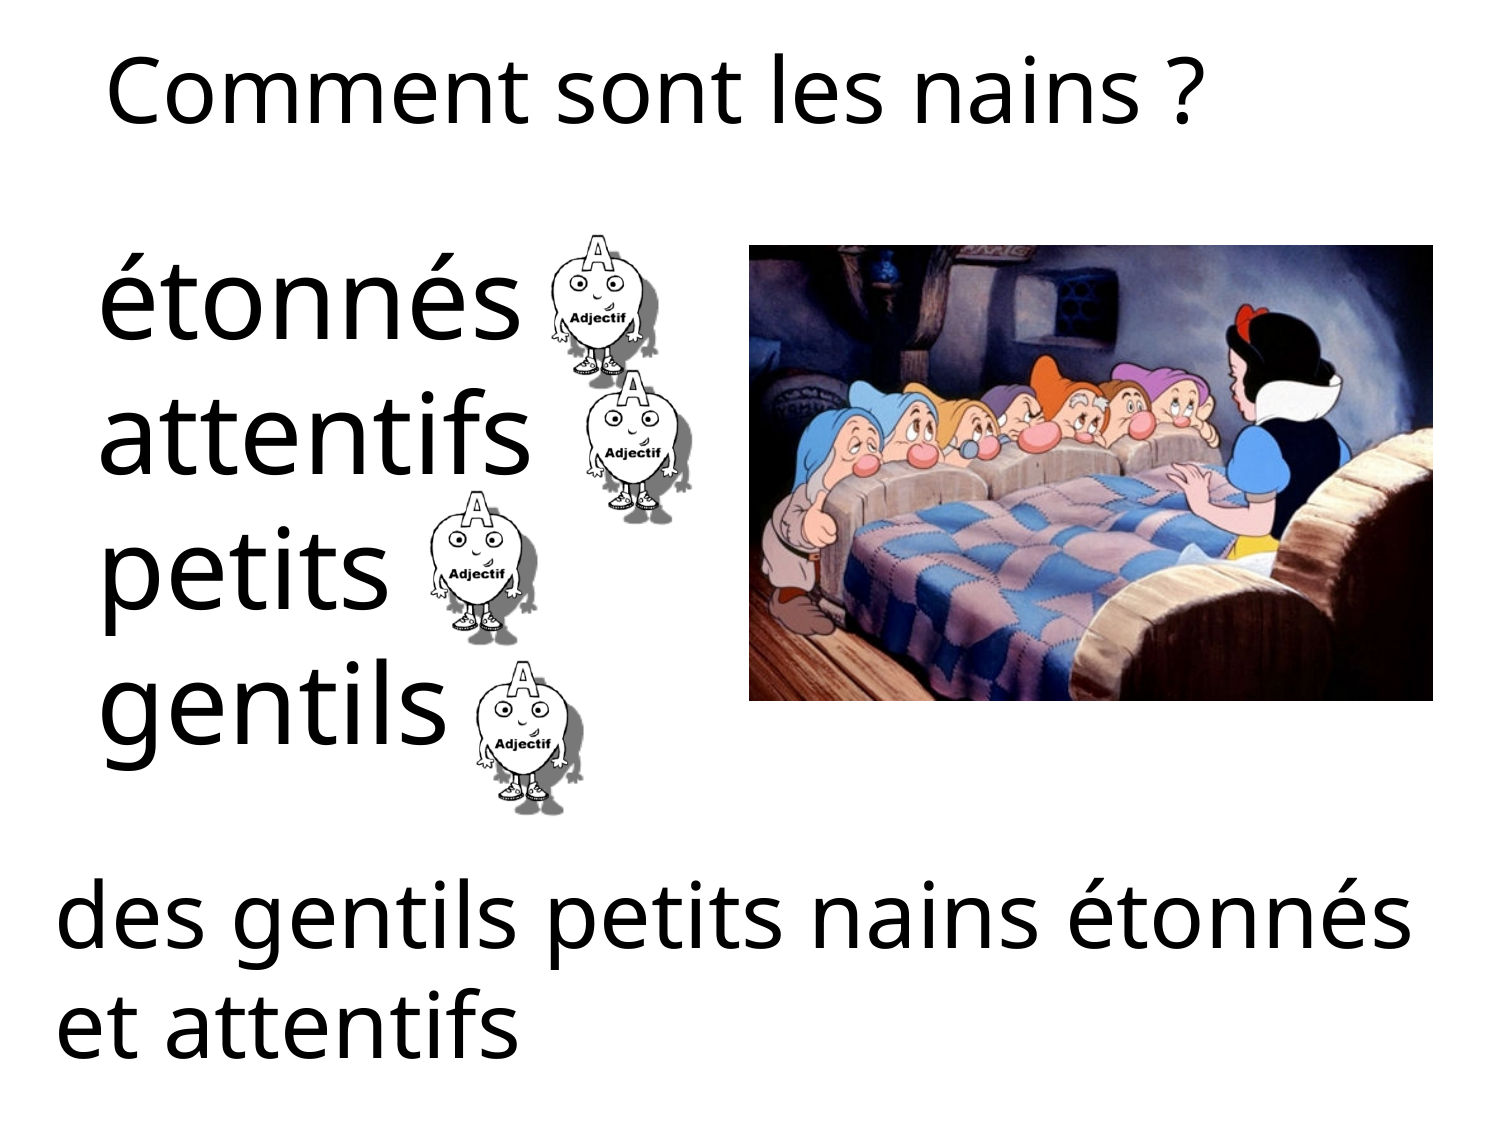

Comment sont les nains ?
étonnés
attentifs
petits
gentils
des gentils petits nains étonnés
et attentifs